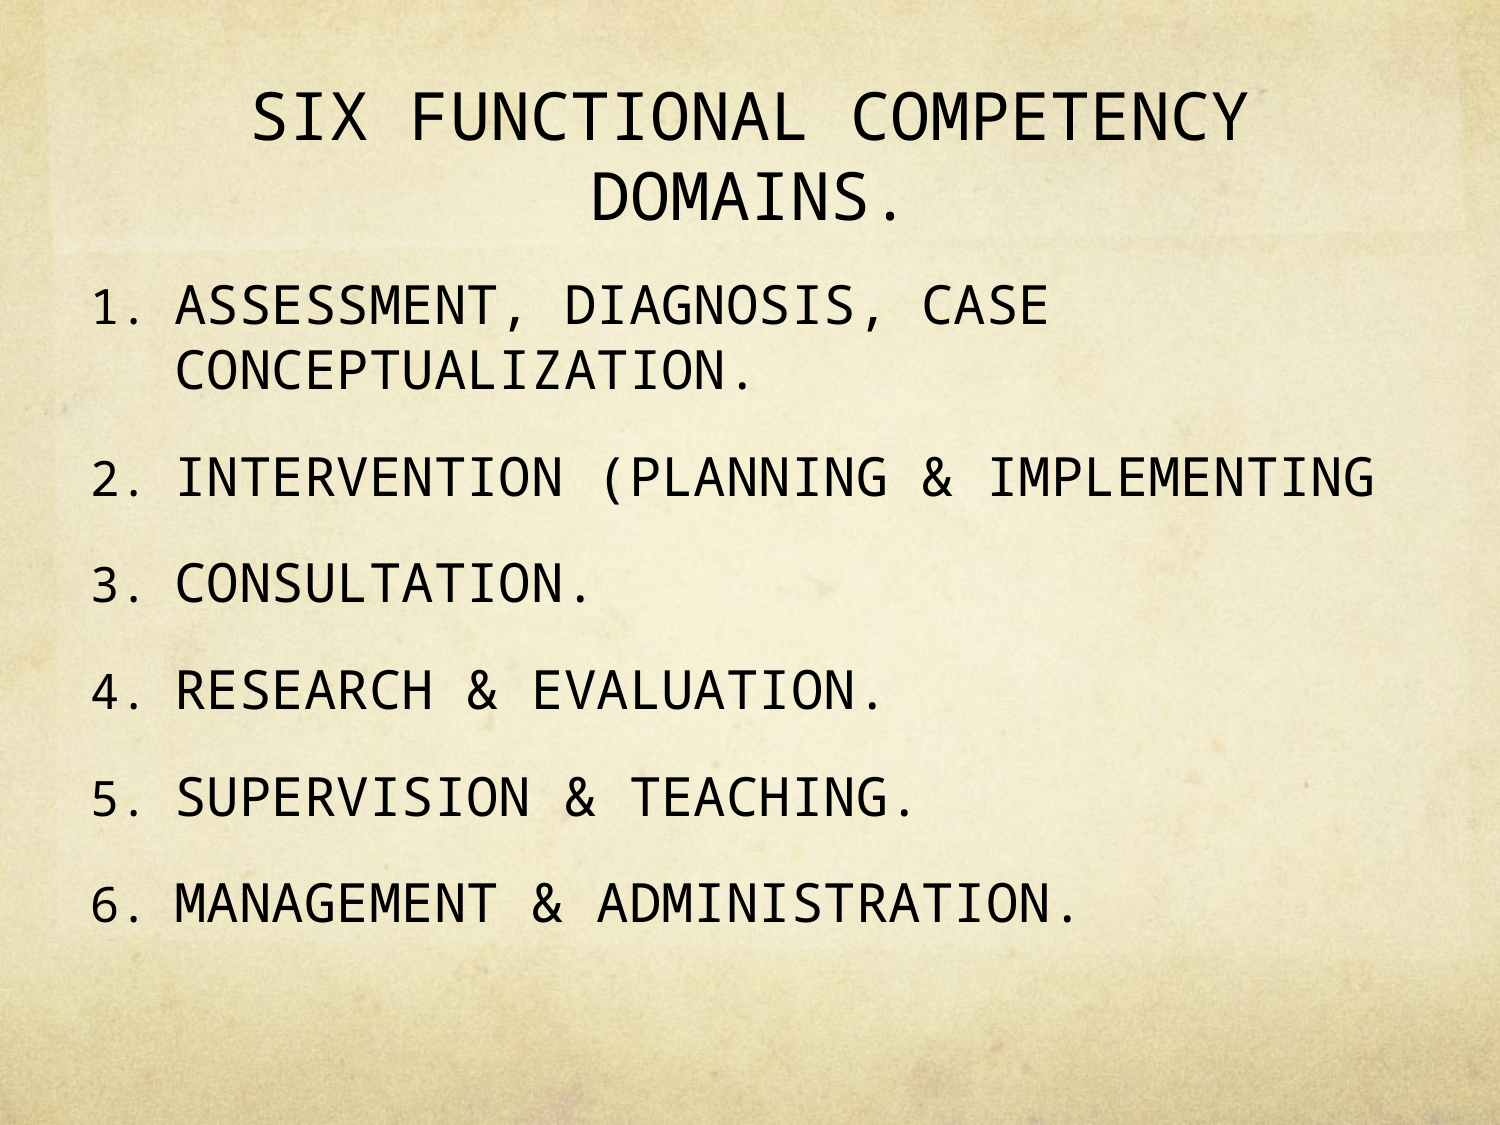

# SIX FUNCTIONAL COMPETENCY DOMAINS.
ASSESSMENT, DIAGNOSIS, CASE CONCEPTUALIZATION.
INTERVENTION (PLANNING & IMPLEMENTING
CONSULTATION.
RESEARCH & EVALUATION.
SUPERVISION & TEACHING.
MANAGEMENT & ADMINISTRATION.